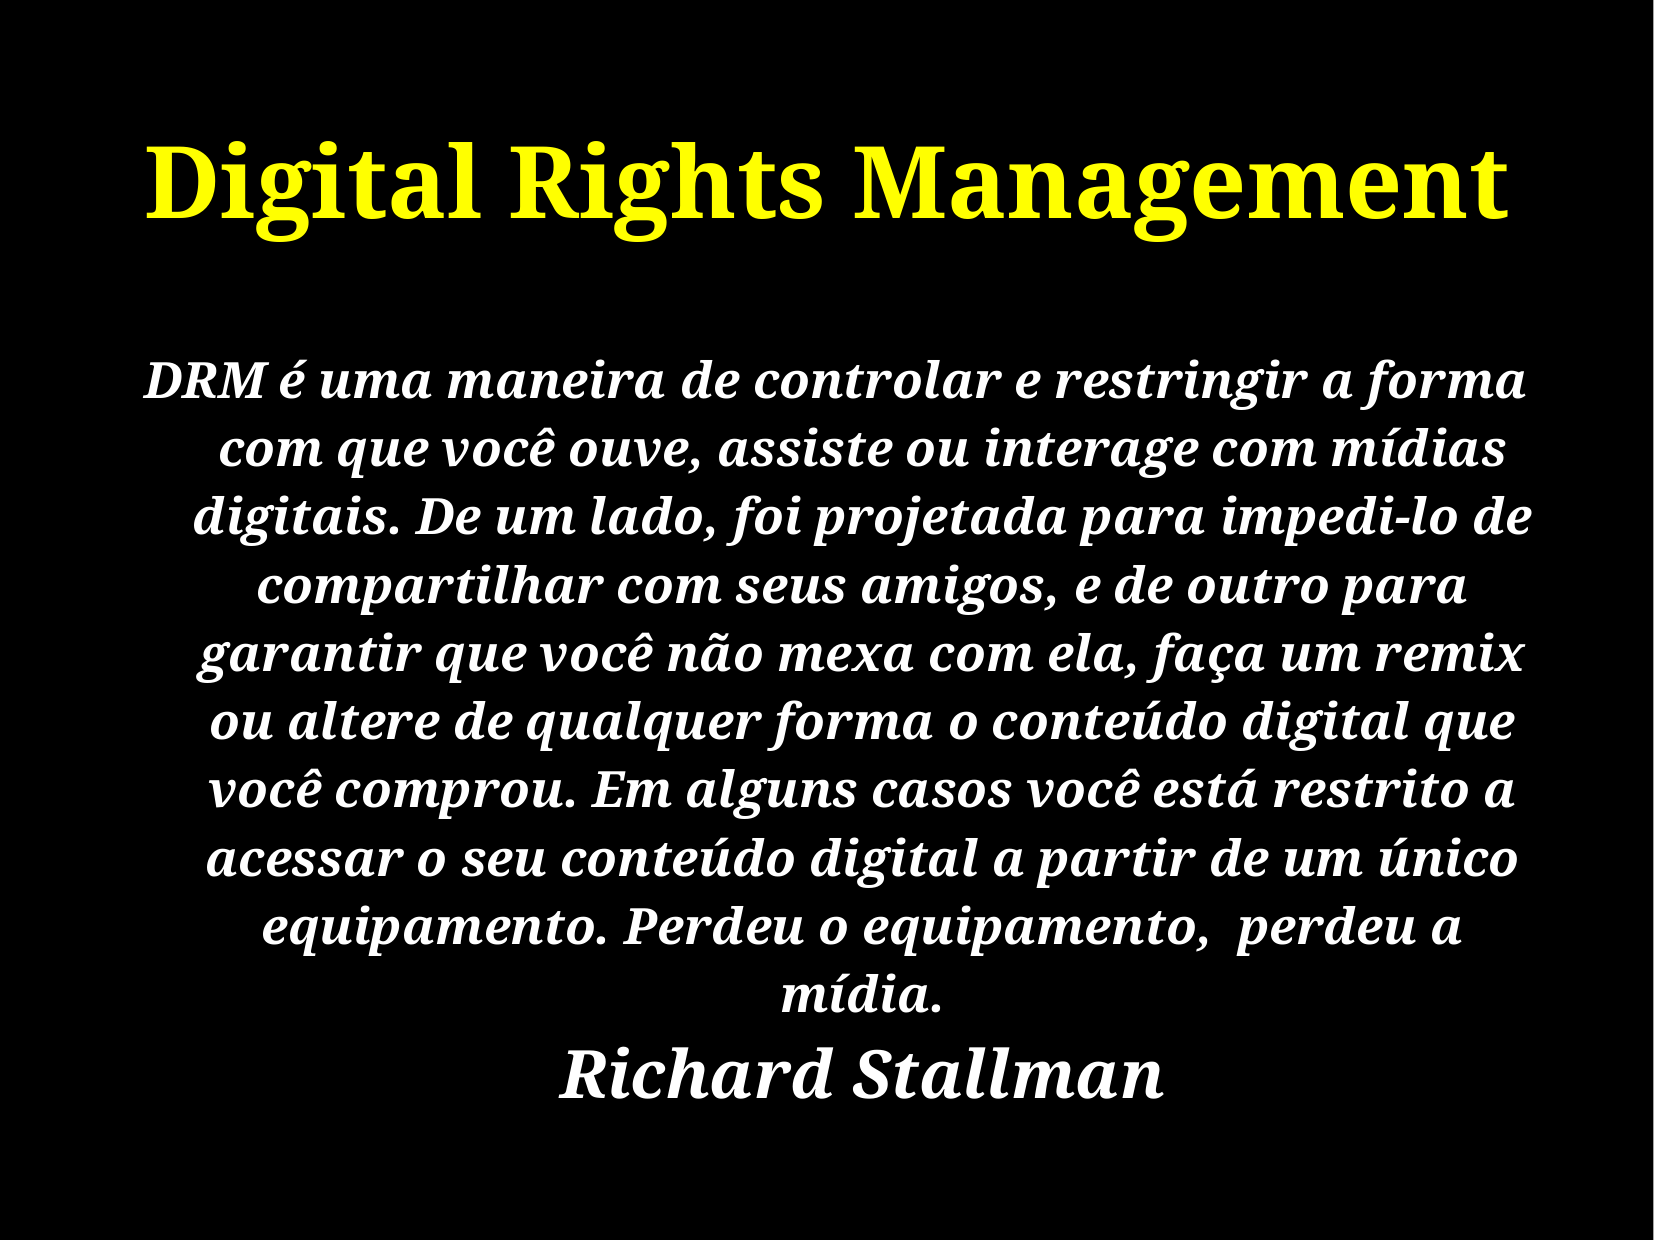

# Digital Rights Management
DRM é uma maneira de controlar e restringir a forma com que você ouve, assiste ou interage com mídias digitais. De um lado, foi projetada para impedi-lo de compartilhar com seus amigos, e de outro para garantir que você não mexa com ela, faça um remix ou altere de qualquer forma o conteúdo digital que você comprou. Em alguns casos você está restrito a acessar o seu conteúdo digital a partir de um único equipamento. Perdeu o equipamento, perdeu a mídia.
Richard Stallman